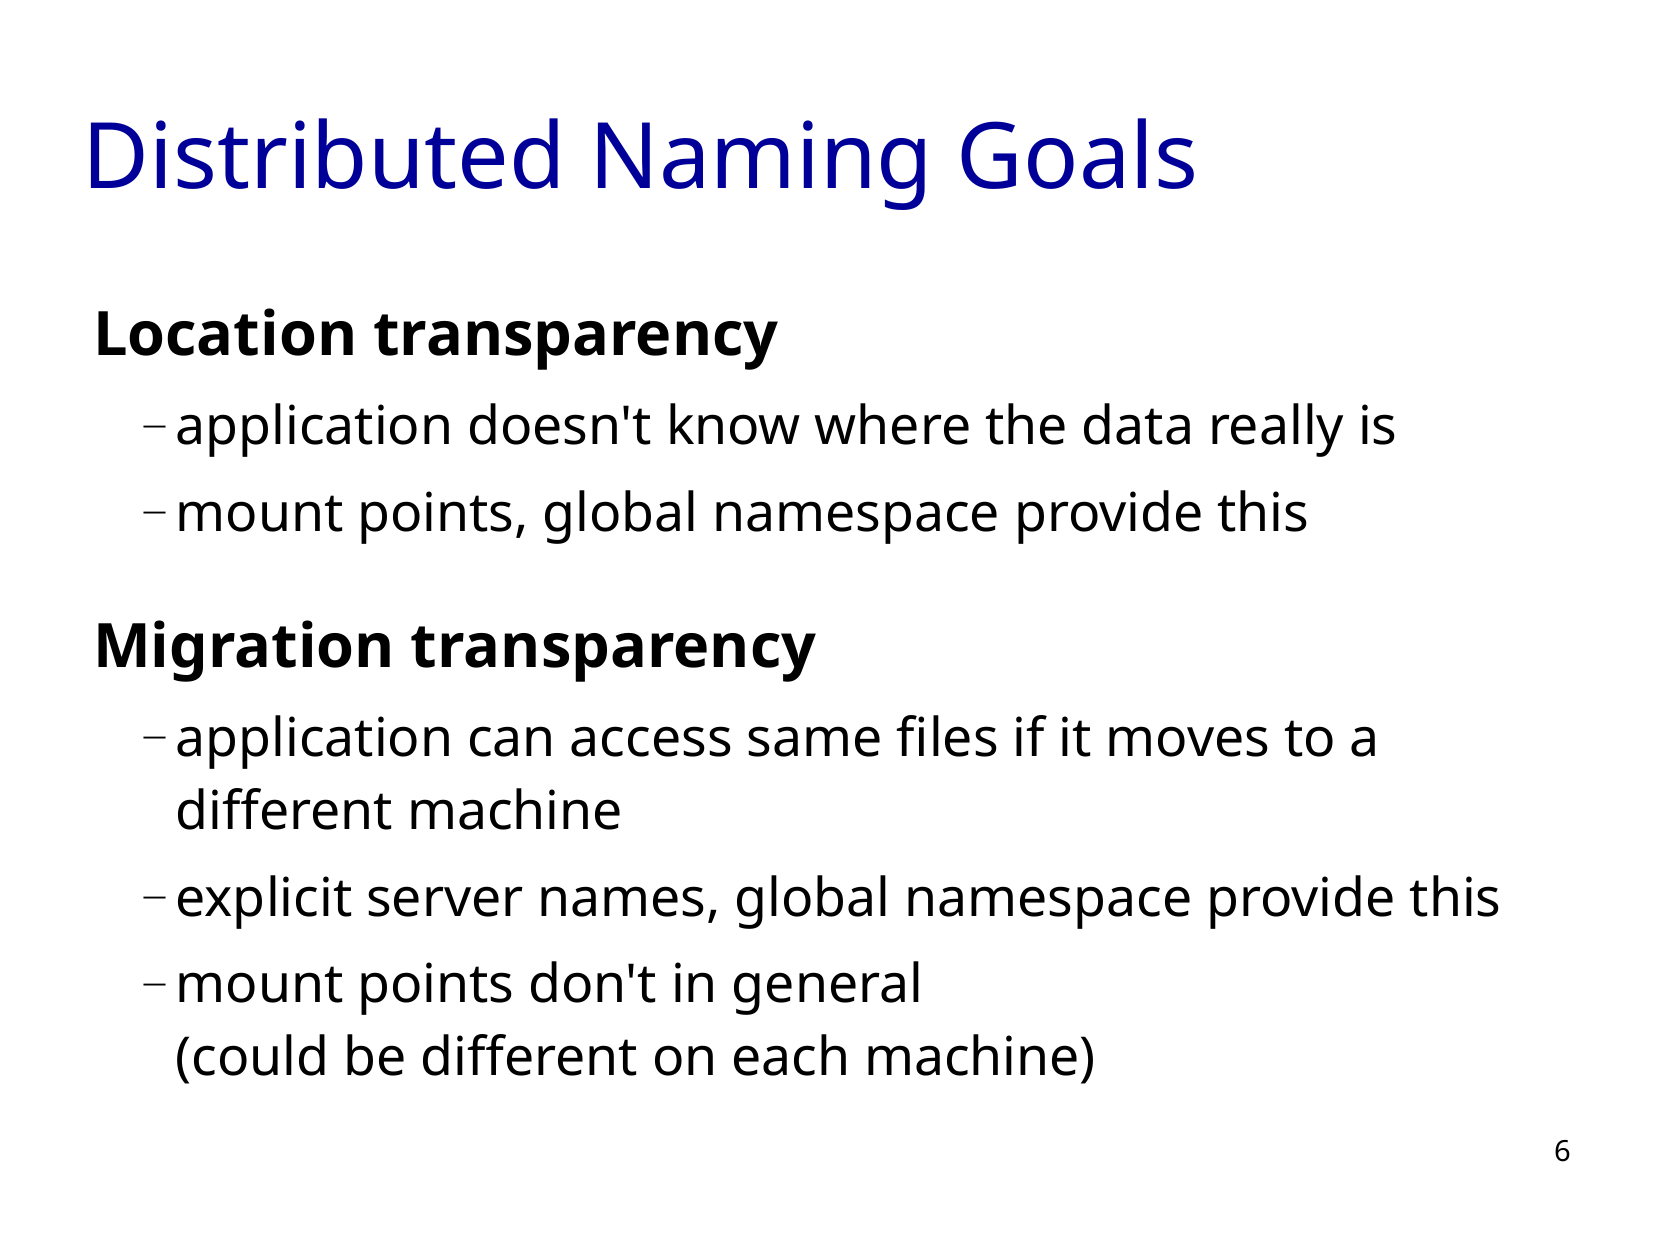

# Distributed Naming Goals
Location transparency
application doesn't know where the data really is
mount points, global namespace provide this
Migration transparency
application can access same files if it moves to a different machine
explicit server names, global namespace provide this
mount points don't in general
(could be different on each machine)
6